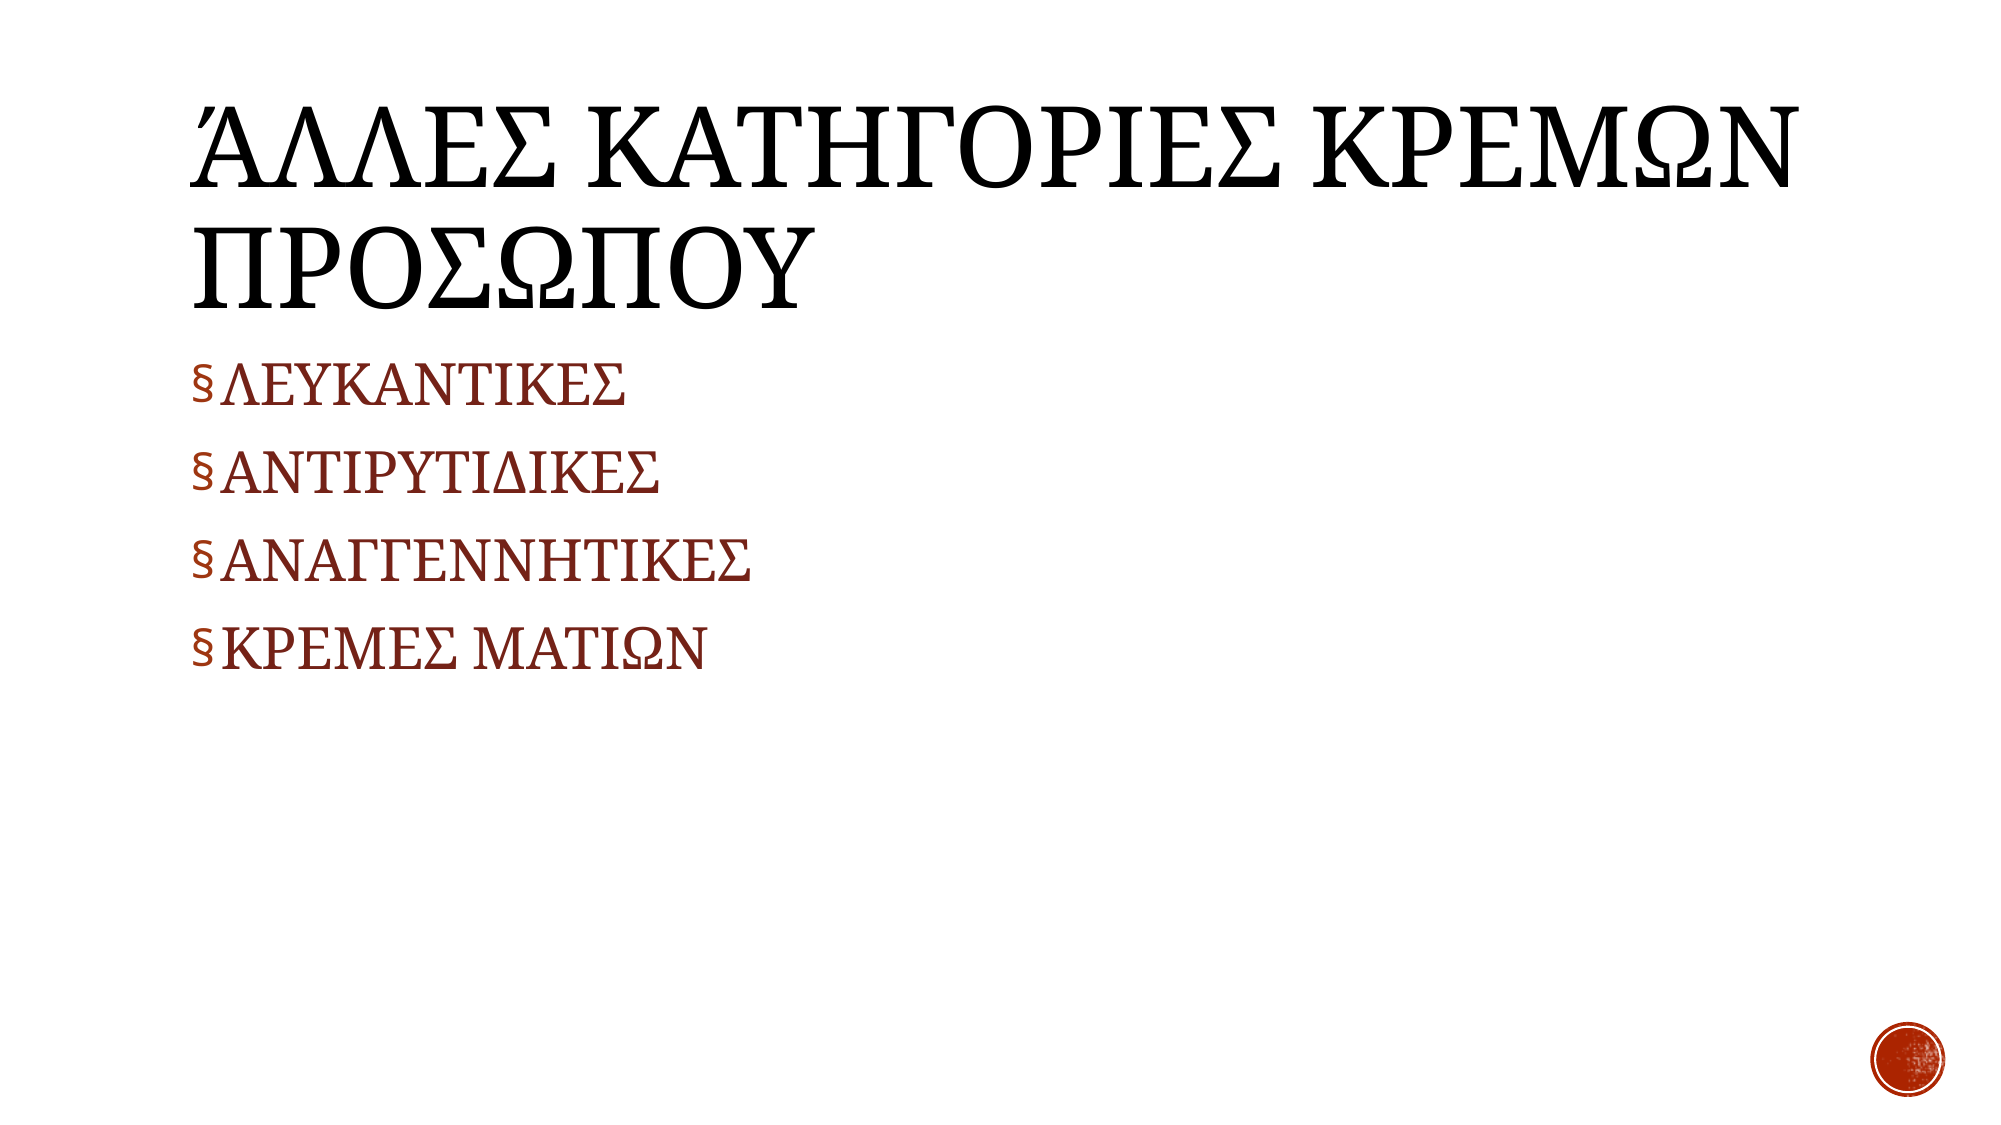

# ΆΛΛΕΣ ΚΑΤΗΓΟΡΙΕΣ ΚΡΕΜΩΝ ΠΡΟΣΩΠΟΥ
ΛΕΥΚΑΝΤΙΚΕΣ
ΑΝΤΙΡΥΤΙΔΙΚΕΣ
ΑΝΑΓΓΕΝΝΗΤΙΚΕΣ
ΚΡΕΜΕΣ ΜΑΤΙΩΝ